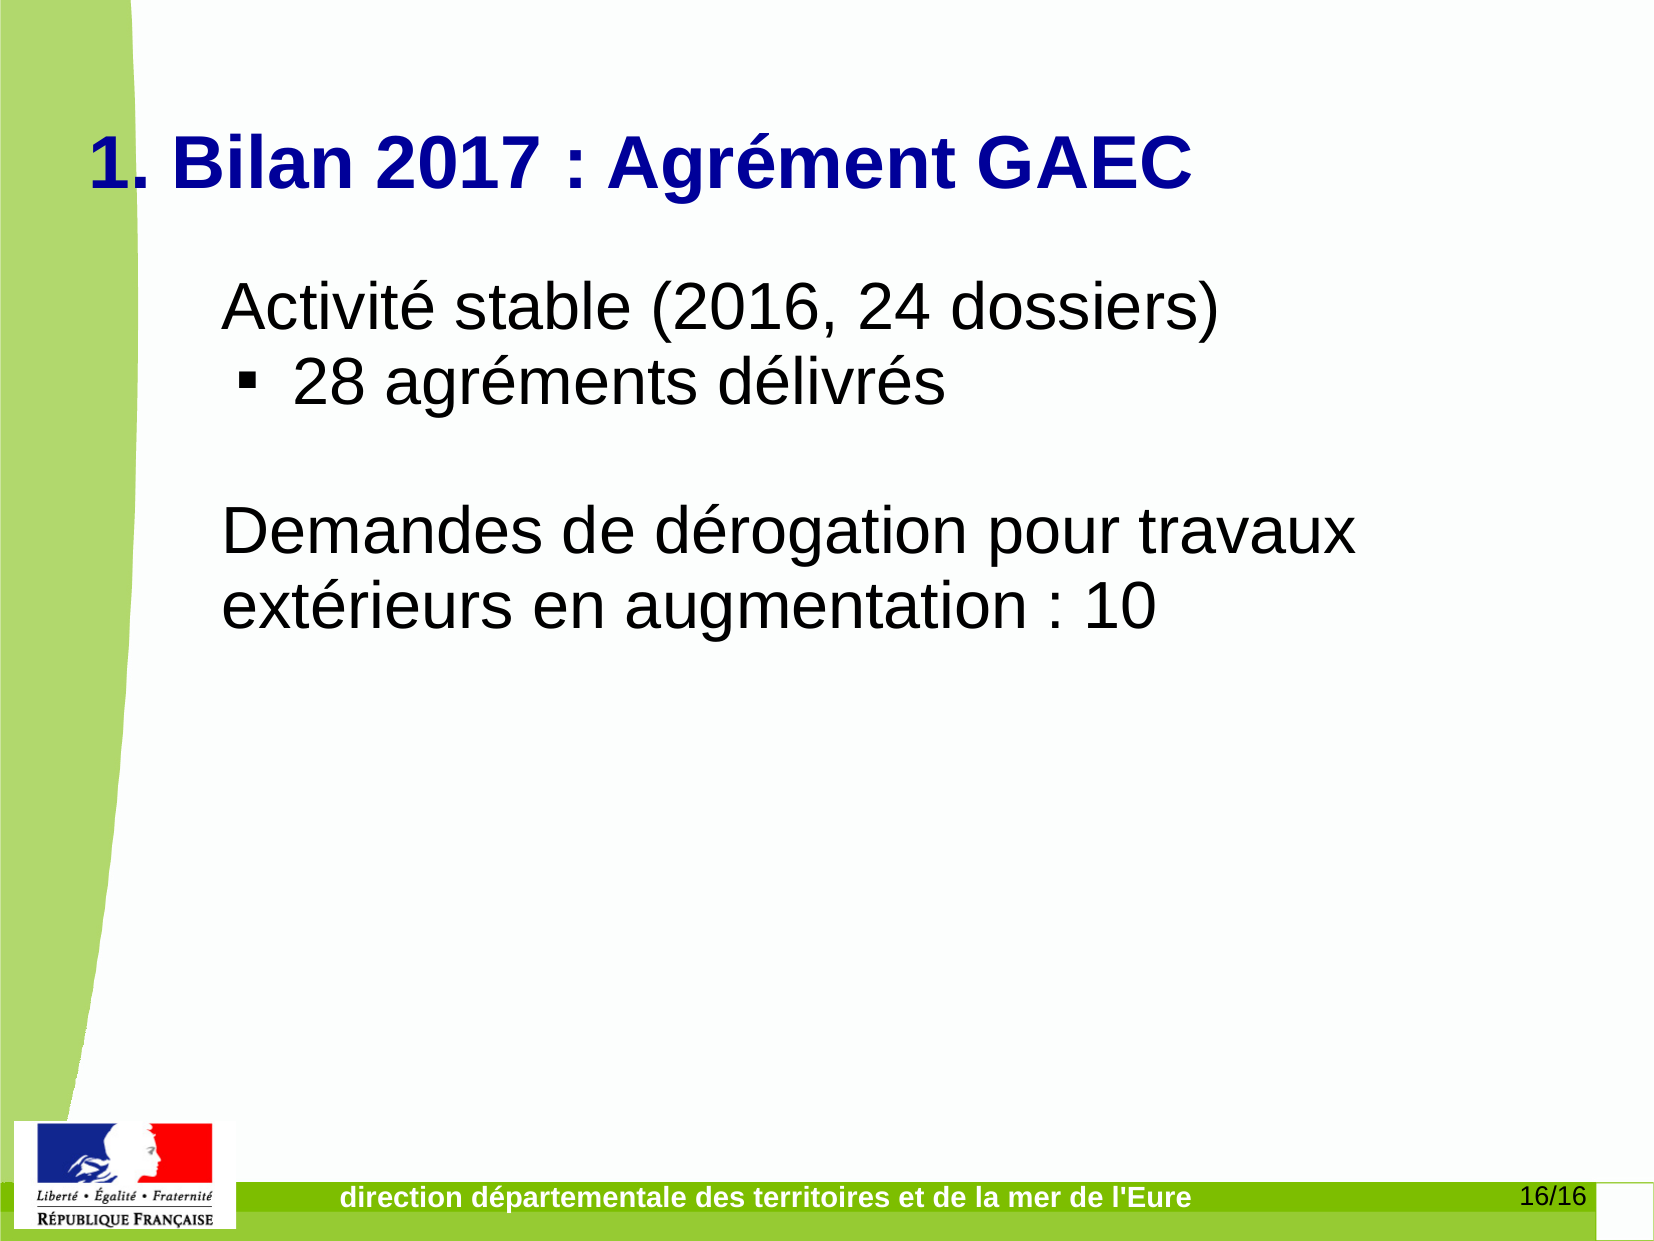

# 1. Bilan 2017 : Agrément GAEC
Activité stable (2016, 24 dossiers)
28 agréments délivrés
Demandes de dérogation pour travaux extérieurs en augmentation : 10
16